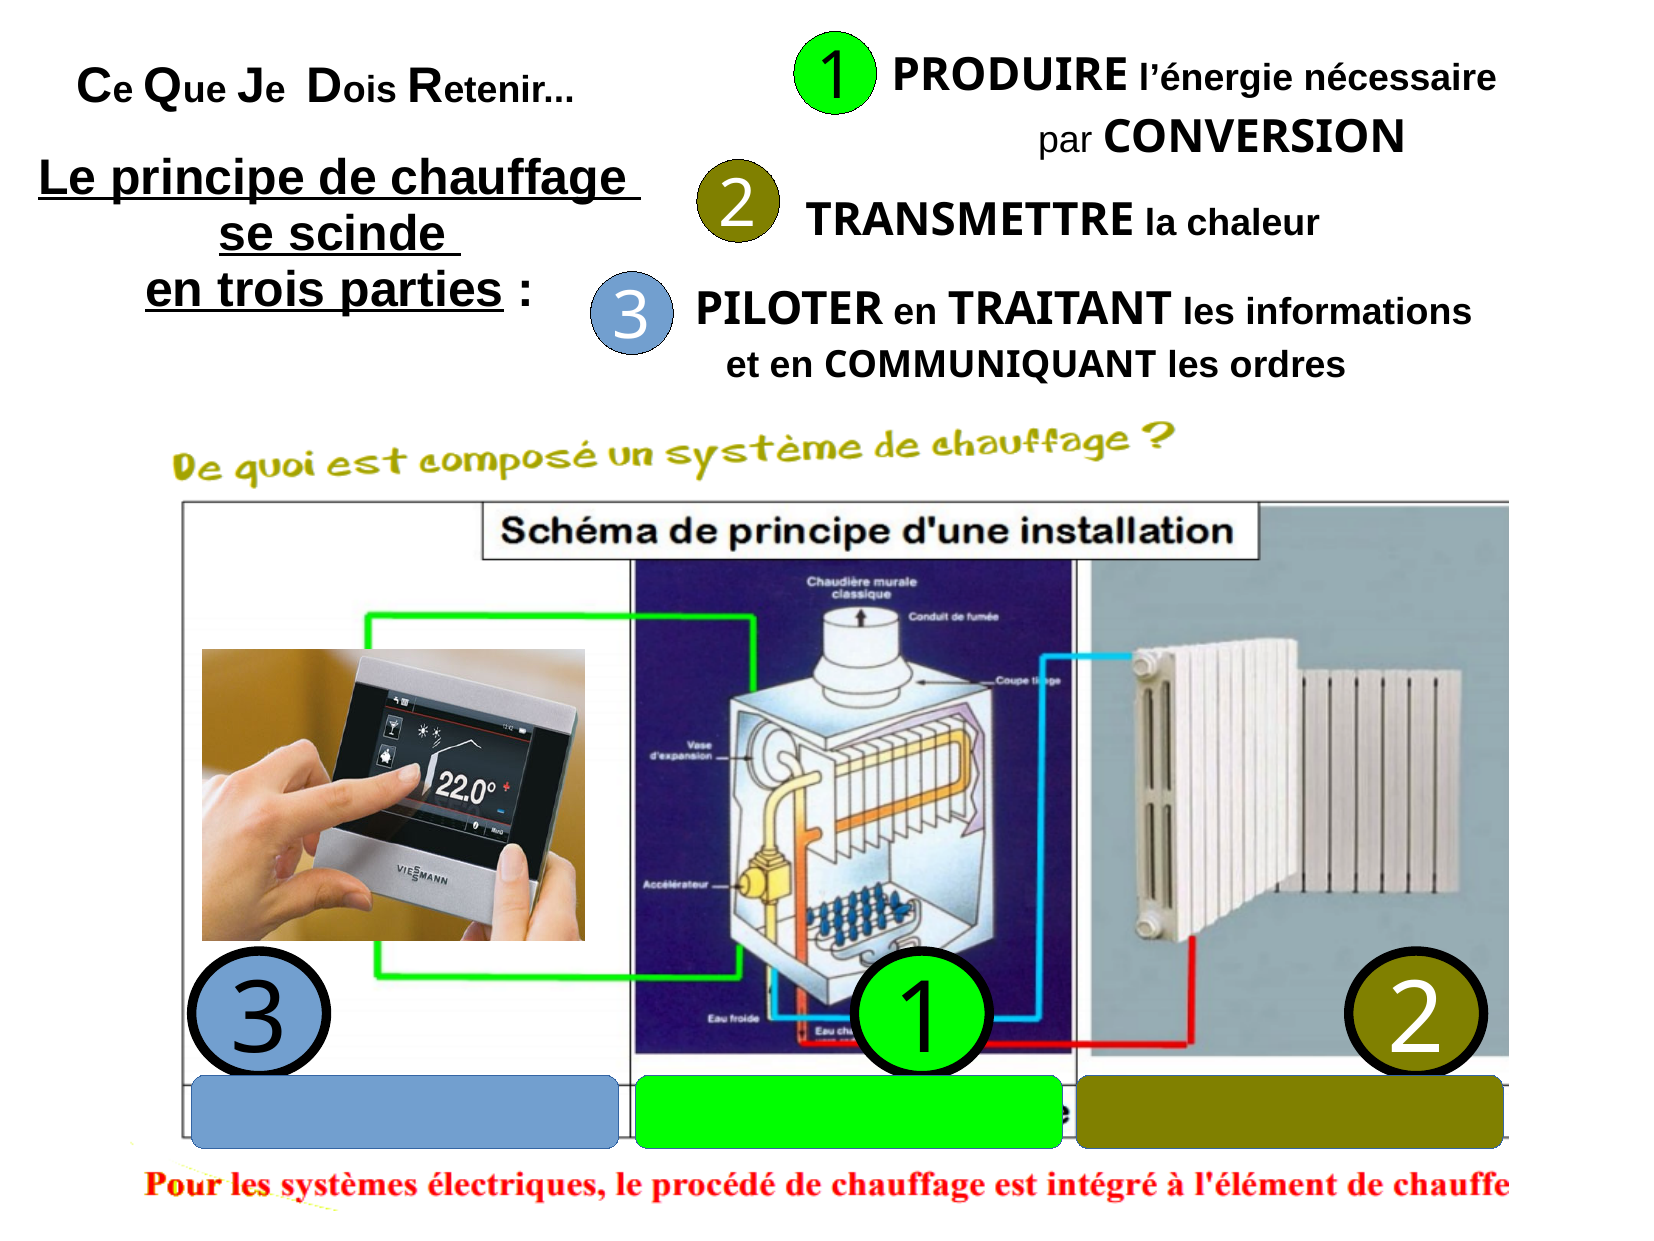

1
PRODUIRE l’énergie nécessaire
 par CONVERSION
Ce Que Je Dois Retenir...
Le principe de chauffage
se scinde
en trois parties :
2
 TRANSMETTRE la chaleur
PILOTER en TRAITANT les informations
 et en COMMUNIQUANT les ordres
3
3
1
2